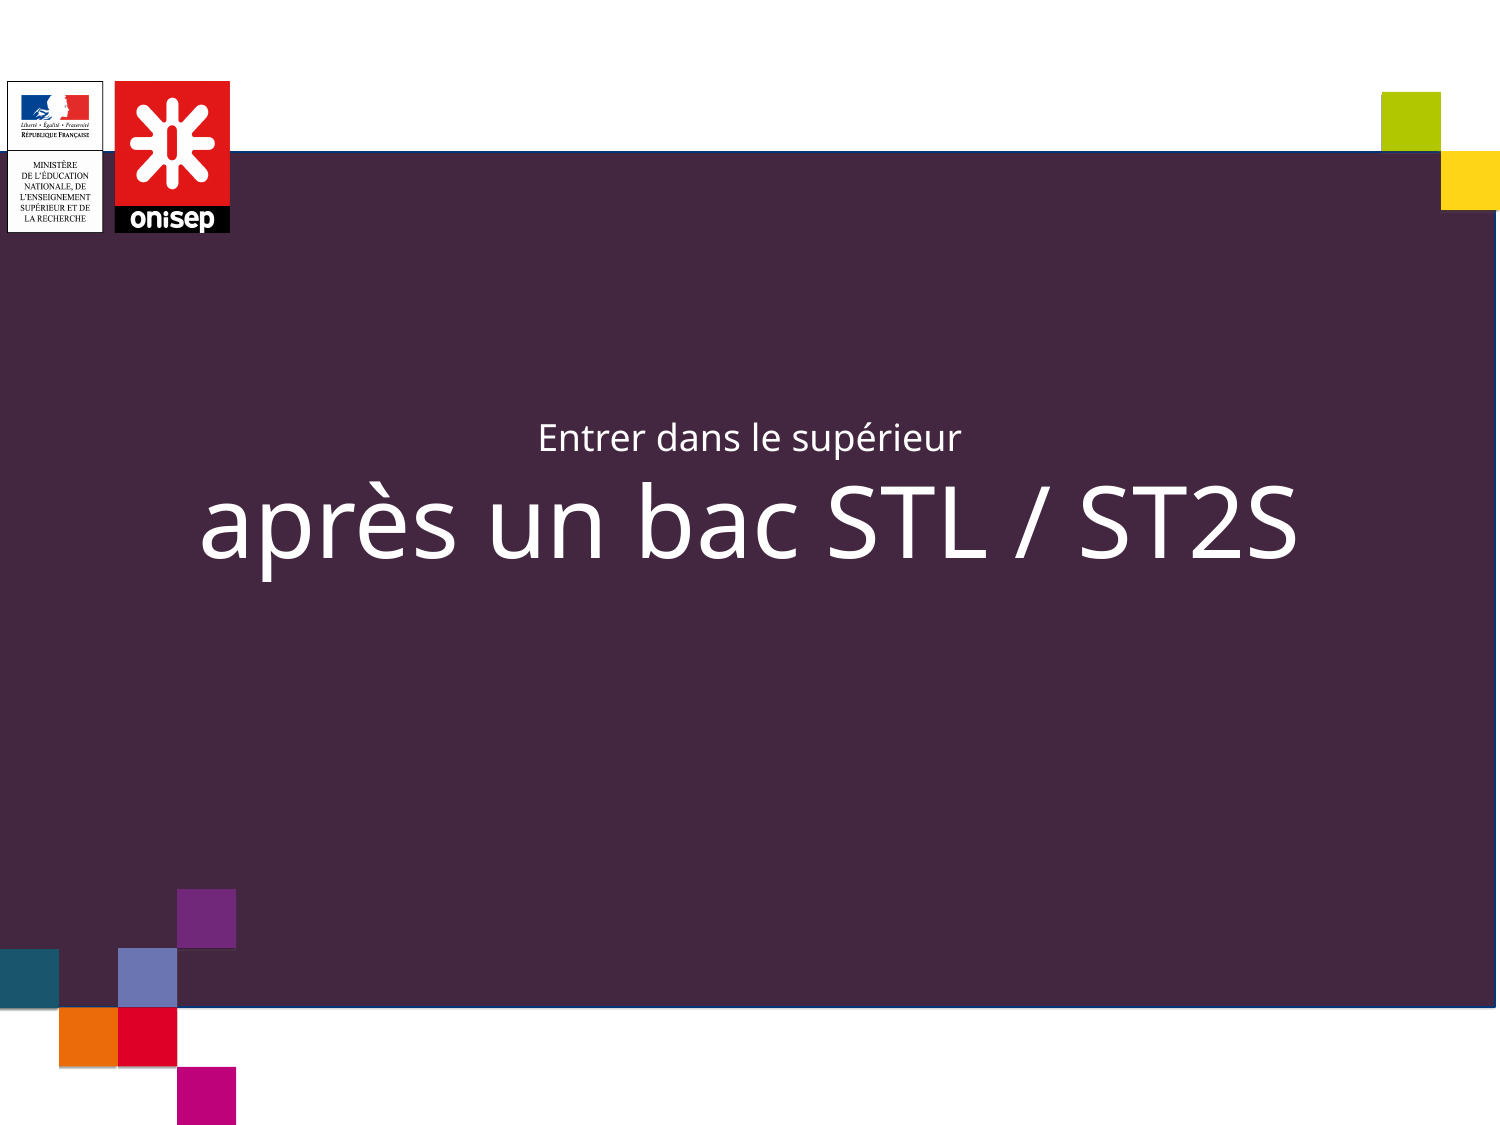

Entrer dans le supérieur
après un bac STL / ST2S